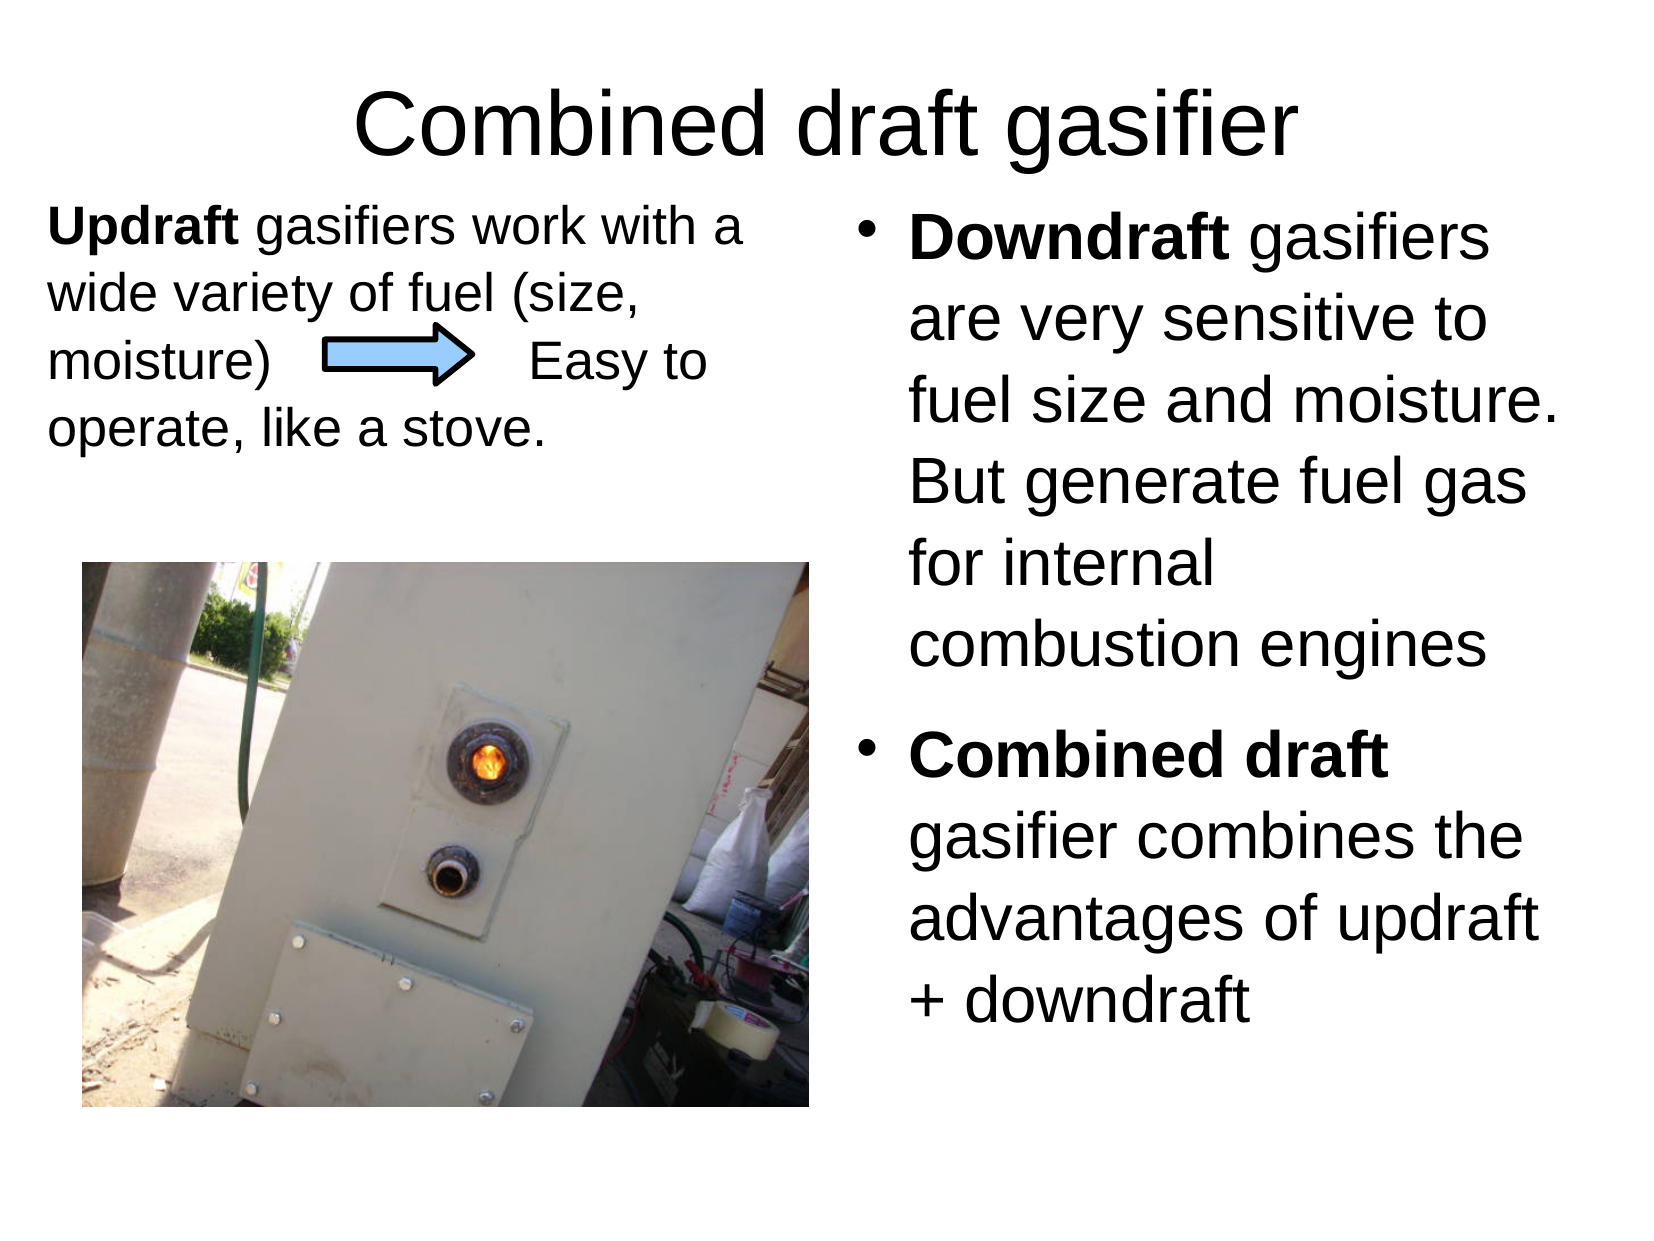

# Combined draft gasifier
Updraft gasifiers work with a wide variety of fuel (size, moisture) Easy to operate, like a stove.
Downdraft gasifiers are very sensitive to fuel size and moisture. But generate fuel gas for internal combustion engines
Combined draft gasifier combines the advantages of updraft + downdraft